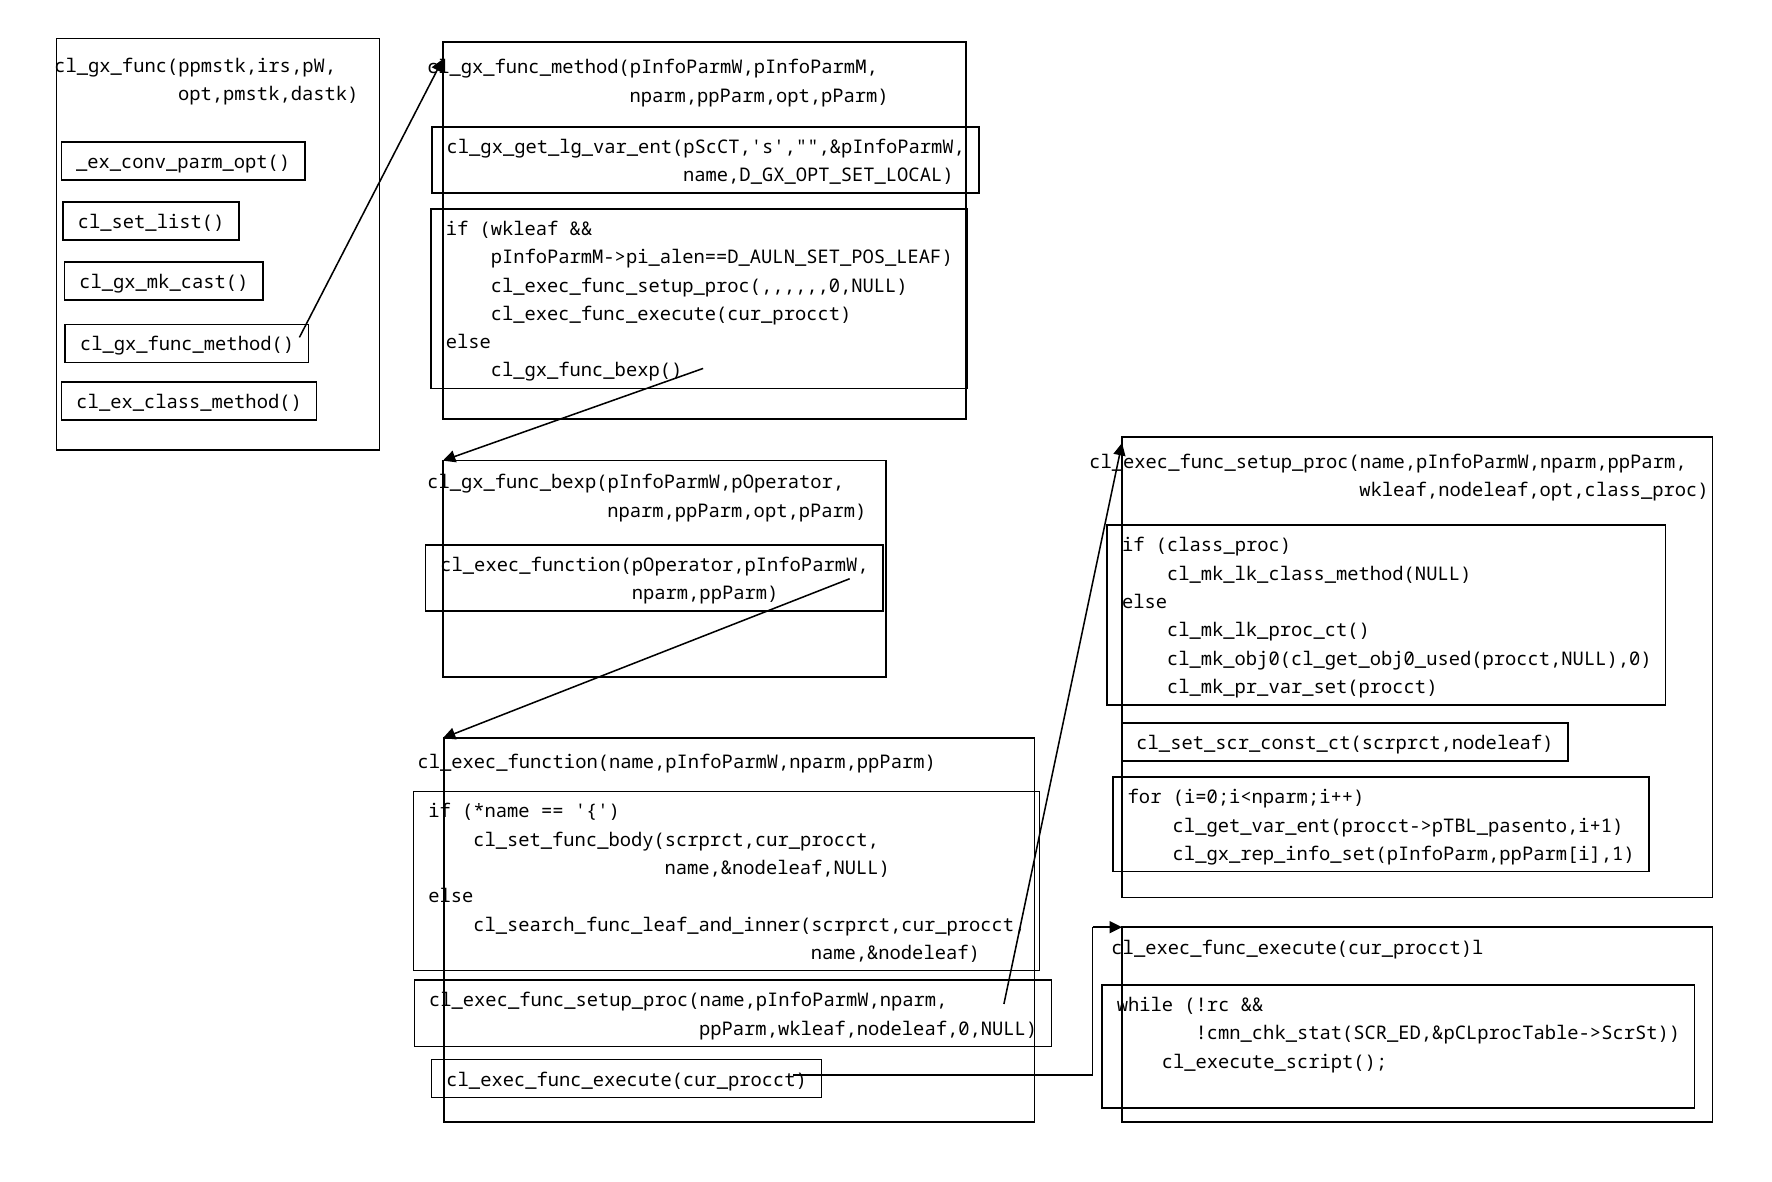

cl_gx_func(ppmstk,irs,pW,
 opt,pmstk,dastk)
cl_gx_func_method(pInfoParmW,pInfoParmM,
 nparm,ppParm,opt,pParm)
cl_gx_get_lg_var_ent(pScCT,'s',"",&pInfoParmW,
 name,D_GX_OPT_SET_LOCAL)
_ex_conv_parm_opt()
cl_set_list()
if (wkleaf &&
 pInfoParmM->pi_alen==D_AULN_SET_POS_LEAF)
 cl_exec_func_setup_proc(,,,,,,0,NULL)
 cl_exec_func_execute(cur_procct)
else
 cl_gx_func_bexp()
cl_gx_mk_cast()
cl_gx_func_method()
cl_ex_class_method()
cl_exec_func_setup_proc(name,pInfoParmW,nparm,ppParm,
 wkleaf,nodeleaf,opt,class_proc)
cl_gx_func_bexp(pInfoParmW,pOperator,
 nparm,ppParm,opt,pParm)
if (class_proc)
 cl_mk_lk_class_method(NULL)
else
 cl_mk_lk_proc_ct()
 cl_mk_obj0(cl_get_obj0_used(procct,NULL),0)
 cl_mk_pr_var_set(procct)
cl_exec_function(pOperator,pInfoParmW,
 nparm,ppParm)
cl_set_scr_const_ct(scrprct,nodeleaf)
cl_exec_function(name,pInfoParmW,nparm,ppParm)
for (i=0;i<nparm;i++)
 cl_get_var_ent(procct->pTBL_pasento,i+1)
 cl_gx_rep_info_set(pInfoParm,ppParm[i],1)
if (*name == '{')
 cl_set_func_body(scrprct,cur_procct,
 name,&nodeleaf,NULL)
else
 cl_search_func_leaf_and_inner(scrprct,cur_procct,
 name,&nodeleaf)
cl_exec_func_execute(cur_procct)l
cl_exec_func_setup_proc(name,pInfoParmW,nparm,
 ppParm,wkleaf,nodeleaf,0,NULL)
while (!rc &&
 !cmn_chk_stat(SCR_ED,&pCLprocTable->ScrSt))
 cl_execute_script();
cl_exec_func_execute(cur_procct)